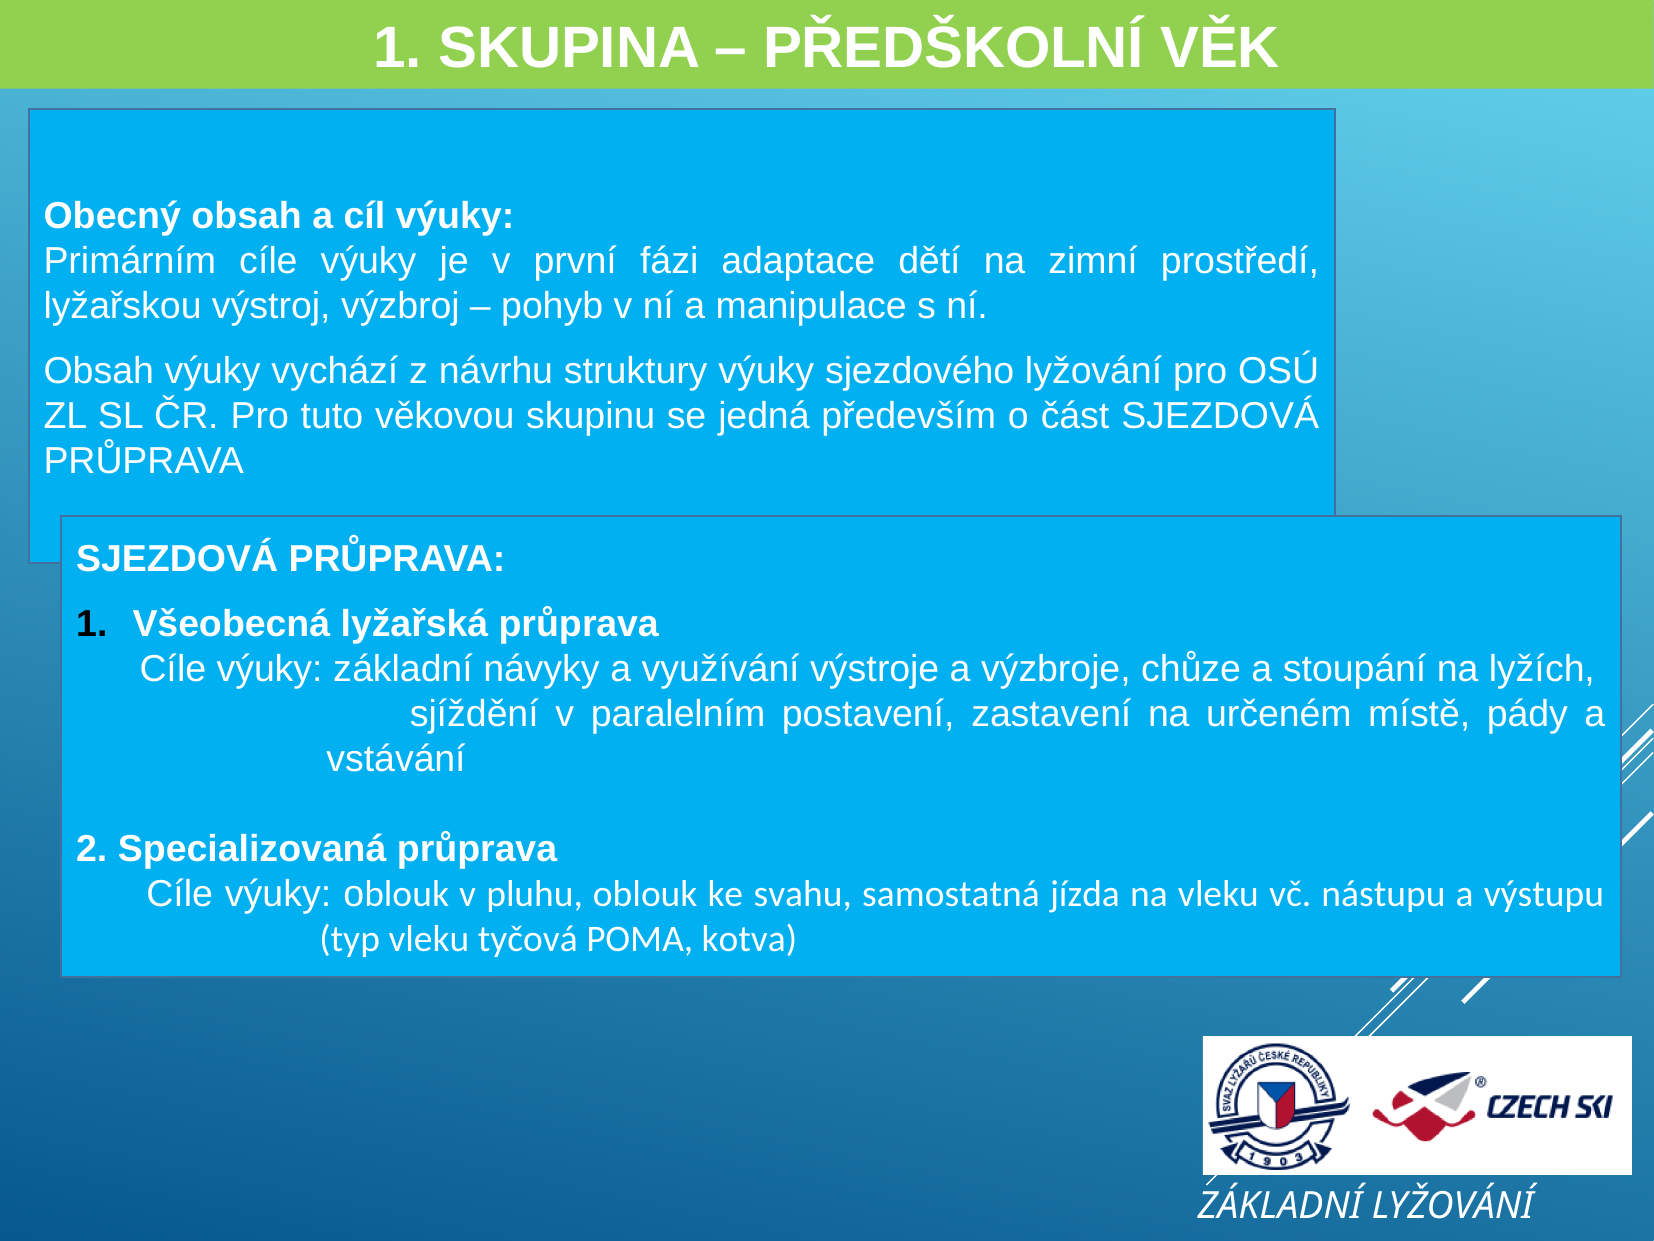

# 1. Skupina – předškolní věk
Obecný obsah a cíl výuky:
Primárním cíle výuky je v první fázi adaptace dětí na zimní prostředí, lyžařskou výstroj, výzbroj – pohyb v ní a manipulace s ní.
Obsah výuky vychází z návrhu struktury výuky sjezdového lyžování pro OSÚ ZL SL ČR. Pro tuto věkovou skupinu se jedná především o část SJEZDOVÁ PRŮPRAVA
SJEZDOVÁ PRŮPRAVA:
Všeobecná lyžařská průprava
 Cíle výuky: základní návyky a využívání výstroje a výzbroje, chůze a stoupání na lyžích, sjíždění v paralelním postavení, zastavení na určeném místě, pády a vstávání
2. Specializovaná průprava
 Cíle výuky: oblouk v pluhu, oblouk ke svahu, samostatná jízda na vleku vč. nástupu a výstupu 	 (typ vleku tyčová POMA, kotva)
ZÁKLADNÍ LYŽOVÁNÍ